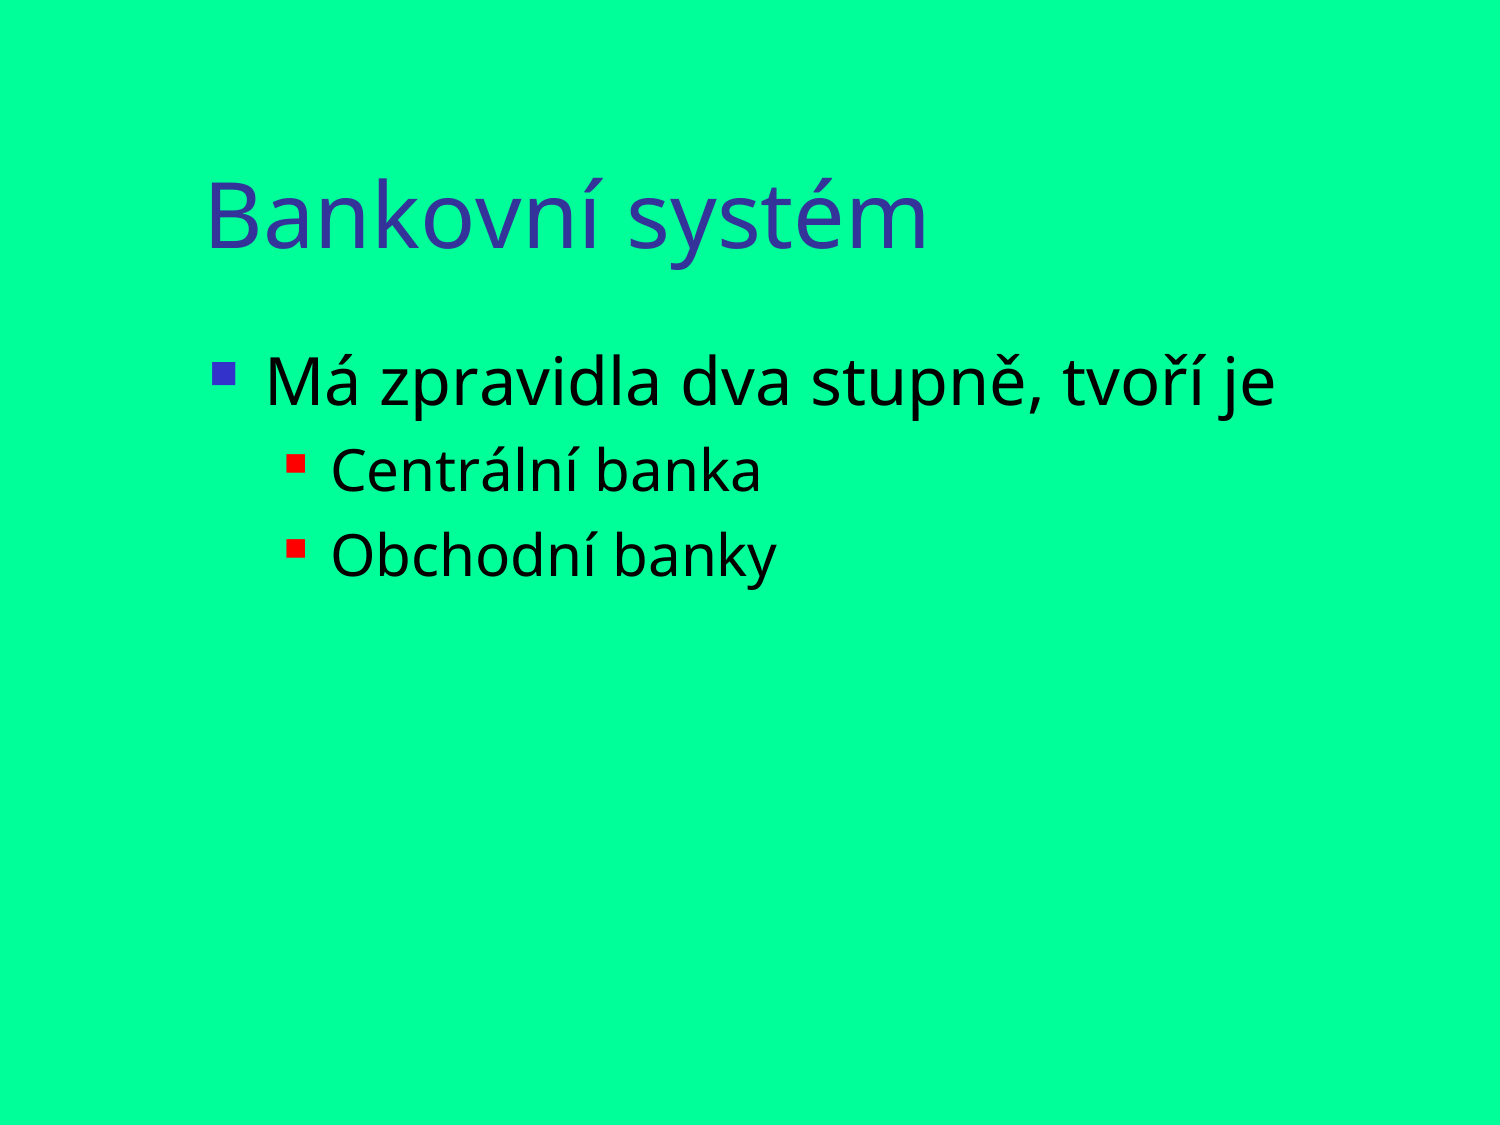

# Bankovní systém
Má zpravidla dva stupně, tvoří je
Centrální banka
Obchodní banky